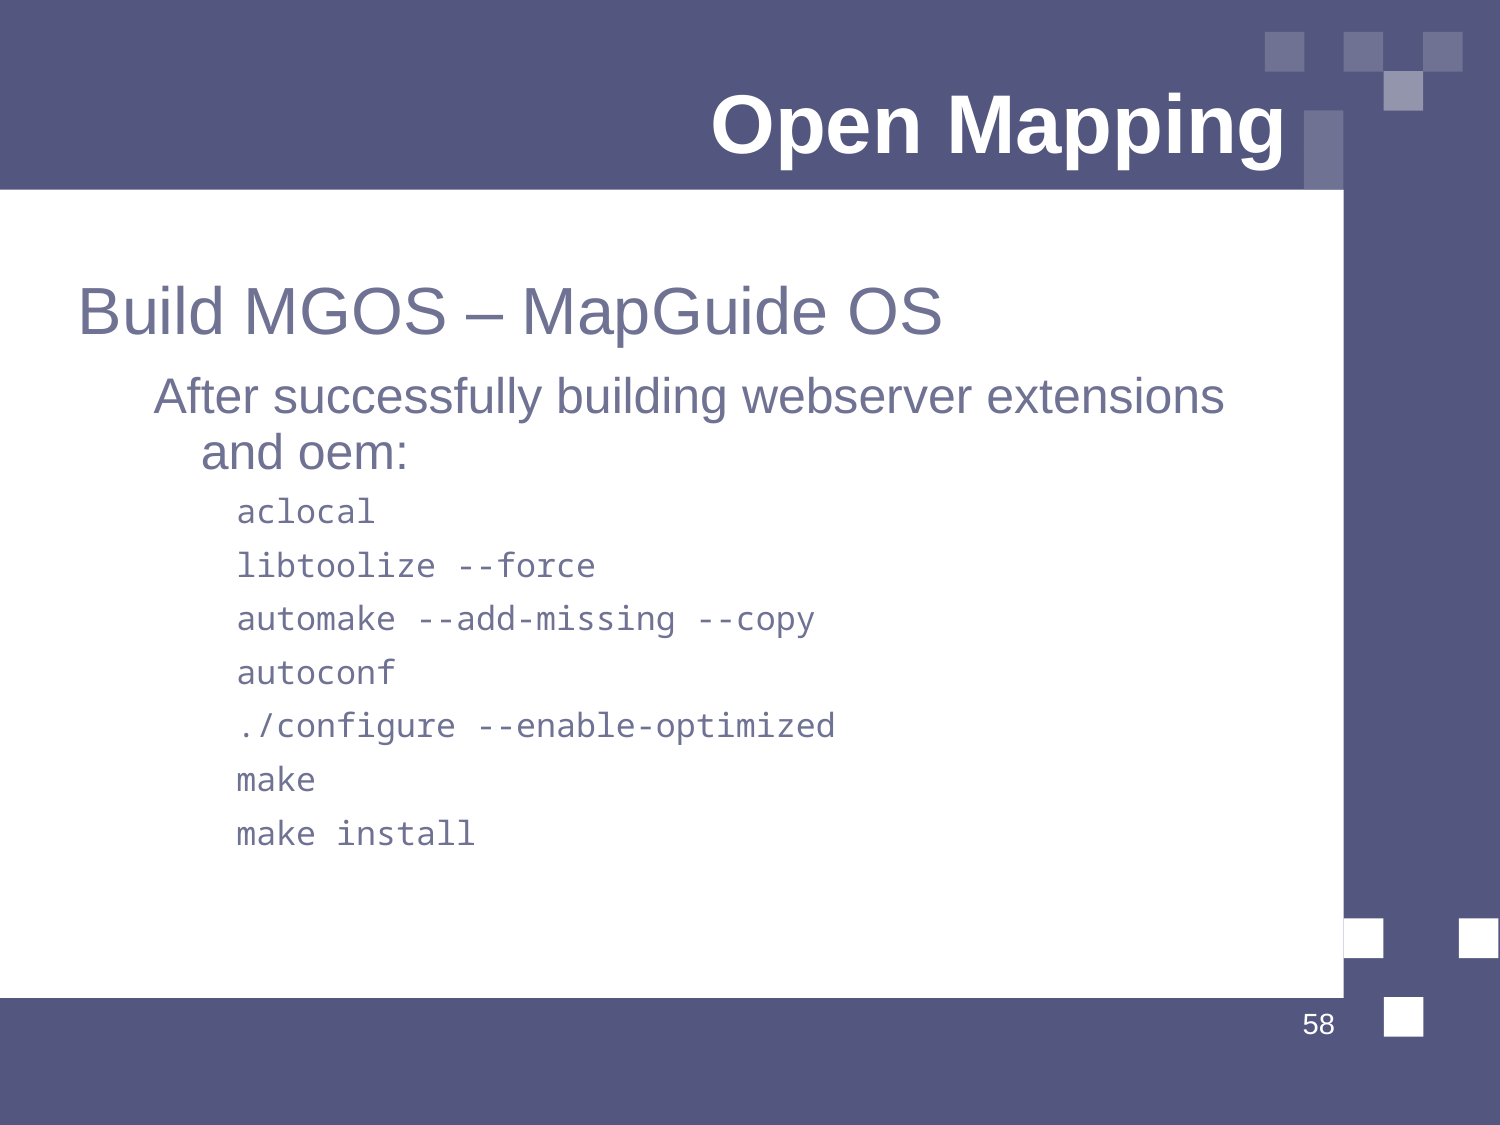

# Open Mapping
 Build MGOS – MapGuide OS
After successfully building webserver extensions and oem:
aclocal
libtoolize --force
automake --add-missing --copy
autoconf
./configure --enable-optimized
make
make install
58